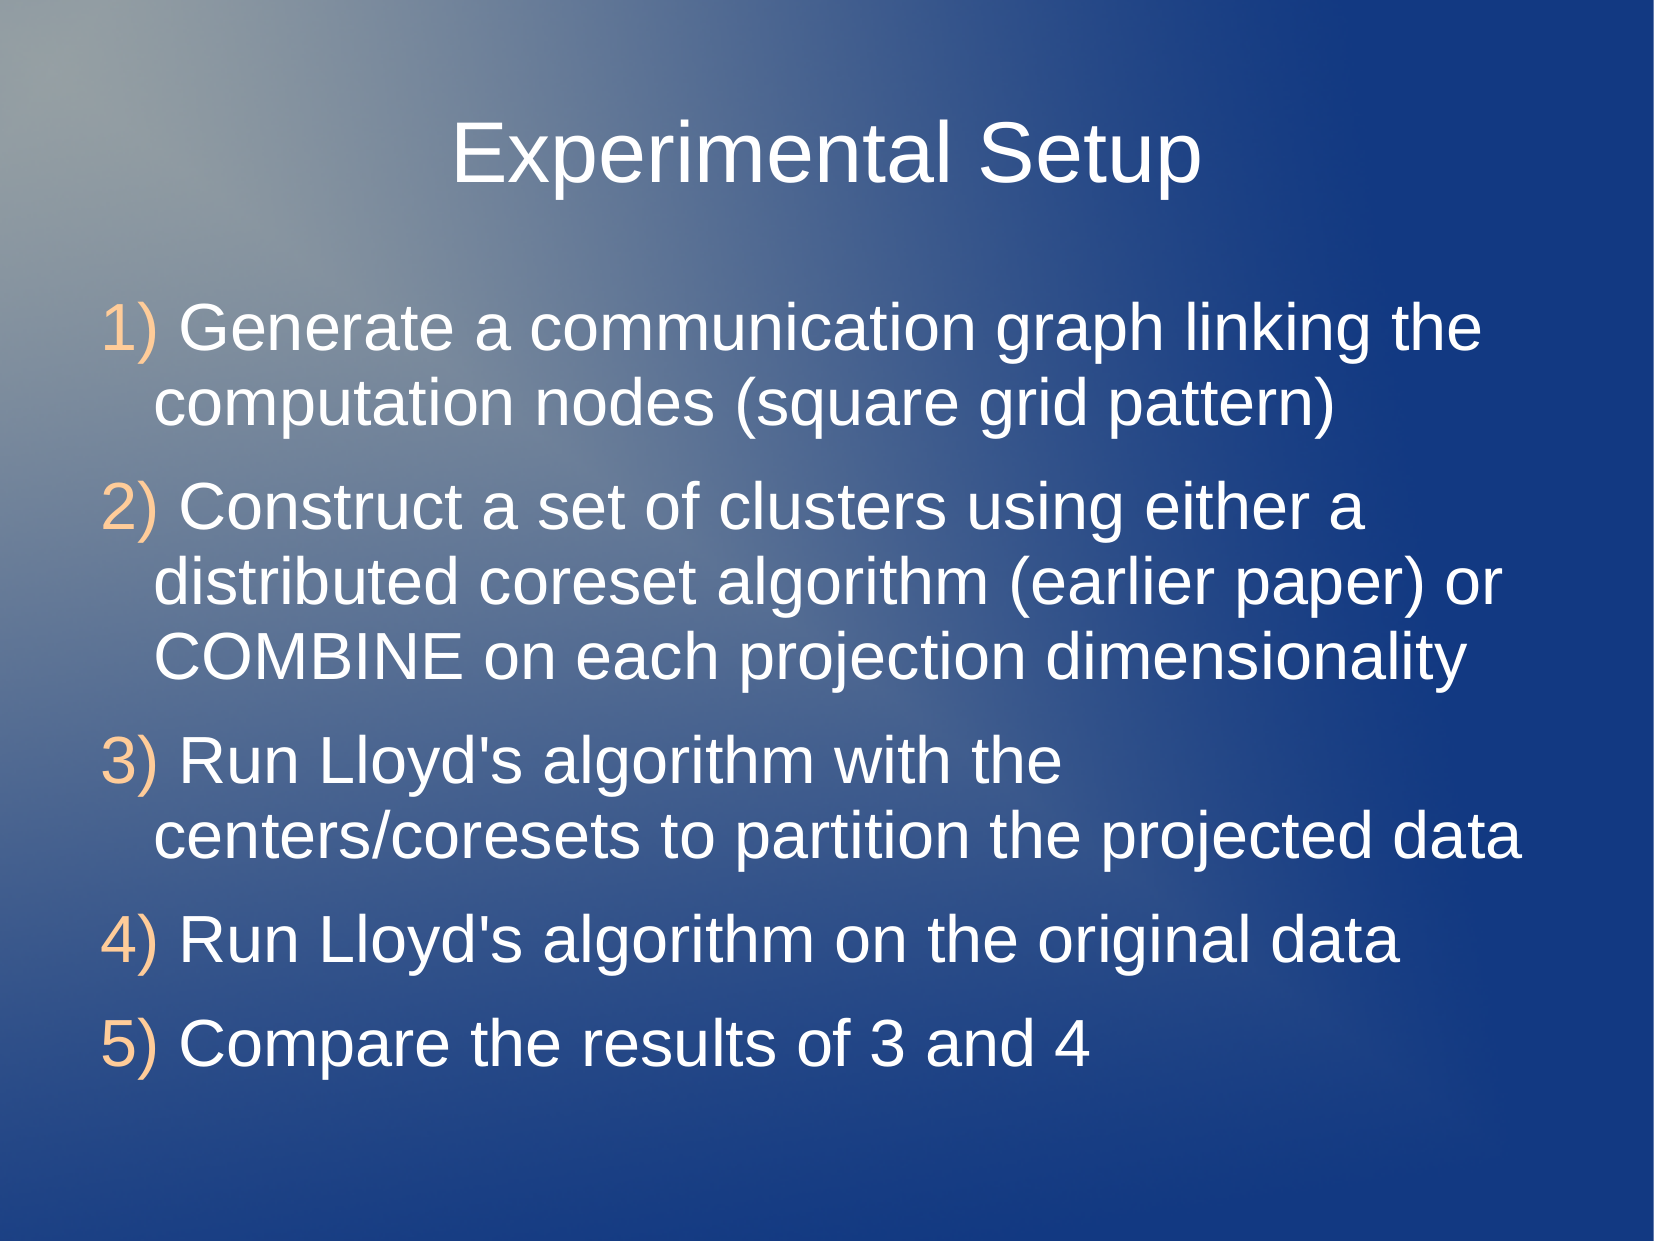

Experimental Setup
# Generate a communication graph linking the computation nodes (square grid pattern)
 Construct a set of clusters using either a distributed coreset algorithm (earlier paper) or COMBINE on each projection dimensionality
 Run Lloyd's algorithm with the centers/coresets to partition the projected data
 Run Lloyd's algorithm on the original data
 Compare the results of 3 and 4